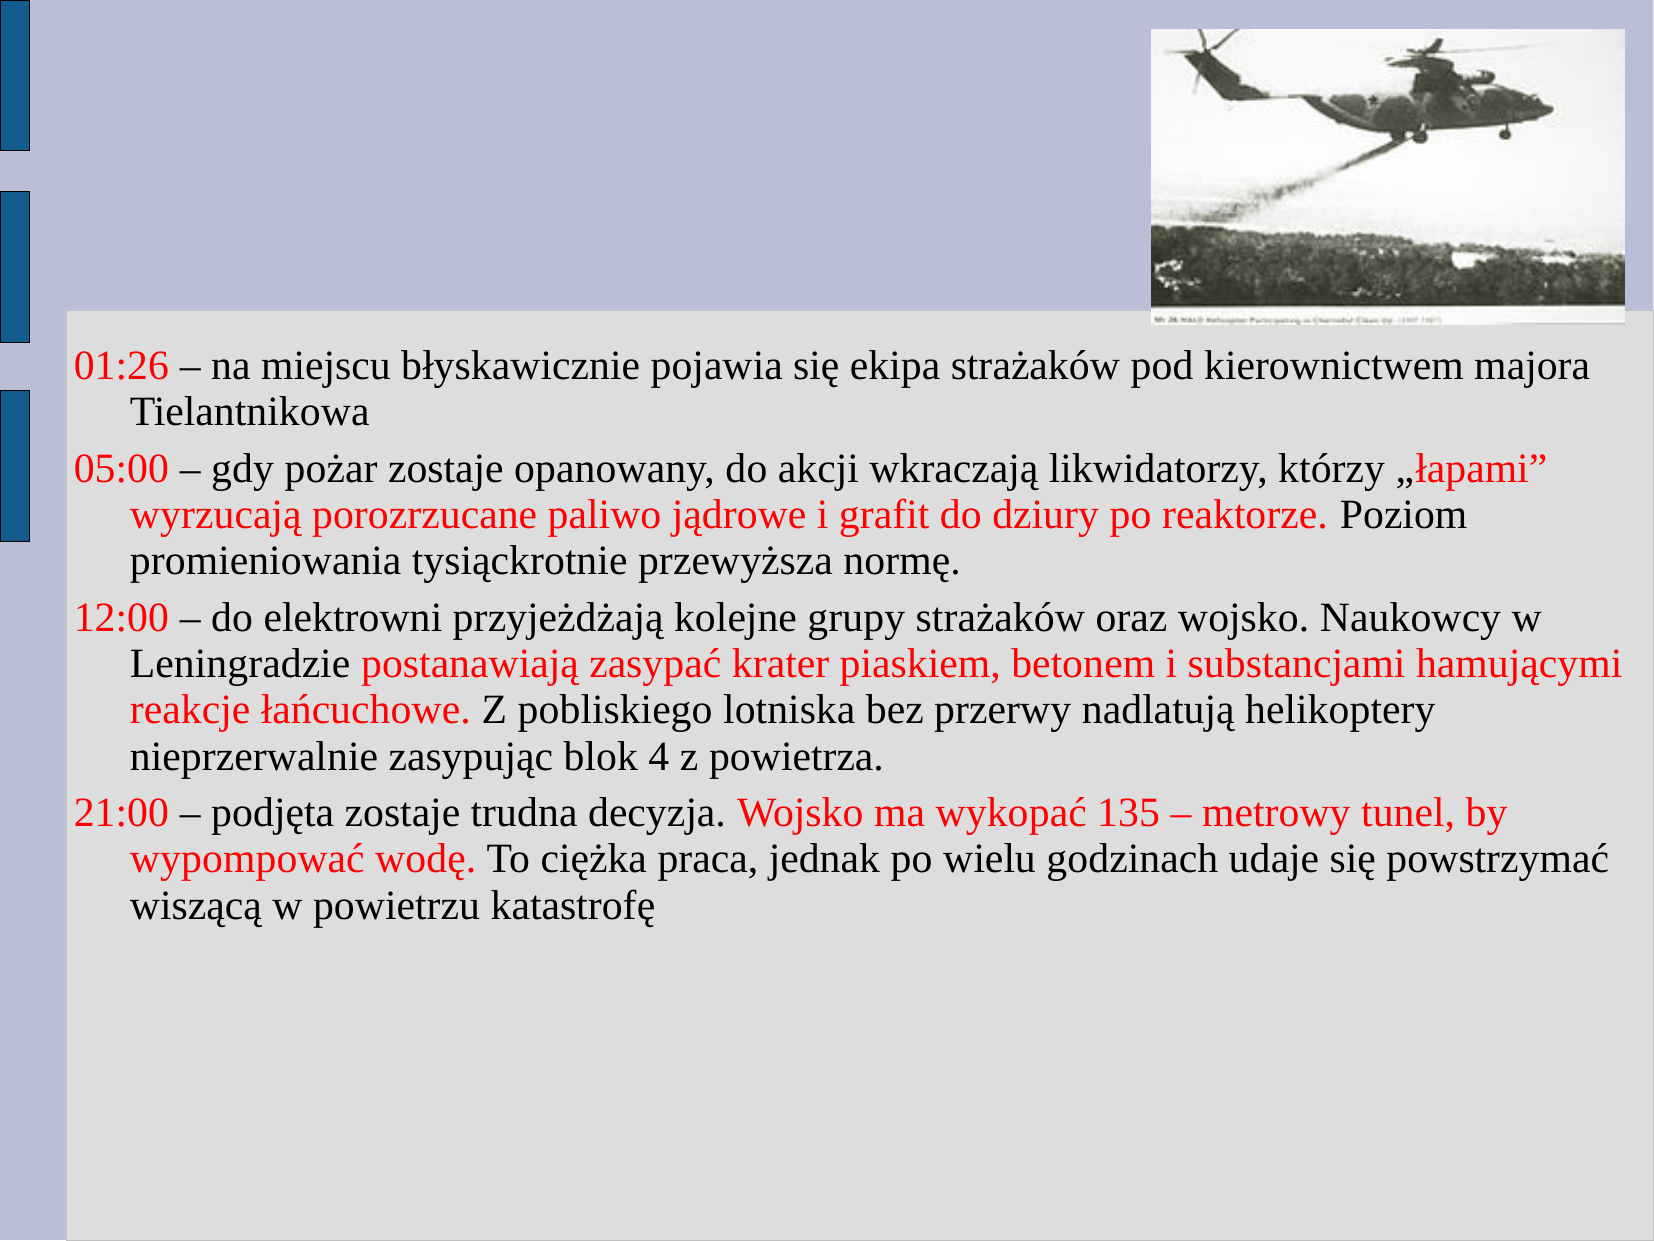

01:26 – na miejscu błyskawicznie pojawia się ekipa strażaków pod kierownictwem majora Tielantnikowa
05:00 – gdy pożar zostaje opanowany, do akcji wkraczają likwidatorzy, którzy „łapami” wyrzucają porozrzucane paliwo jądrowe i grafit do dziury po reaktorze. Poziom promieniowania tysiąckrotnie przewyższa normę.
12:00 – do elektrowni przyjeżdżają kolejne grupy strażaków oraz wojsko. Naukowcy w Leningradzie postanawiają zasypać krater piaskiem, betonem i substancjami hamującymi reakcje łańcuchowe. Z pobliskiego lotniska bez przerwy nadlatują helikoptery nieprzerwalnie zasypując blok 4 z powietrza.
21:00 – podjęta zostaje trudna decyzja. Wojsko ma wykopać 135 – metrowy tunel, by wypompować wodę. To ciężka praca, jednak po wielu godzinach udaje się powstrzymać wiszącą w powietrzu katastrofę